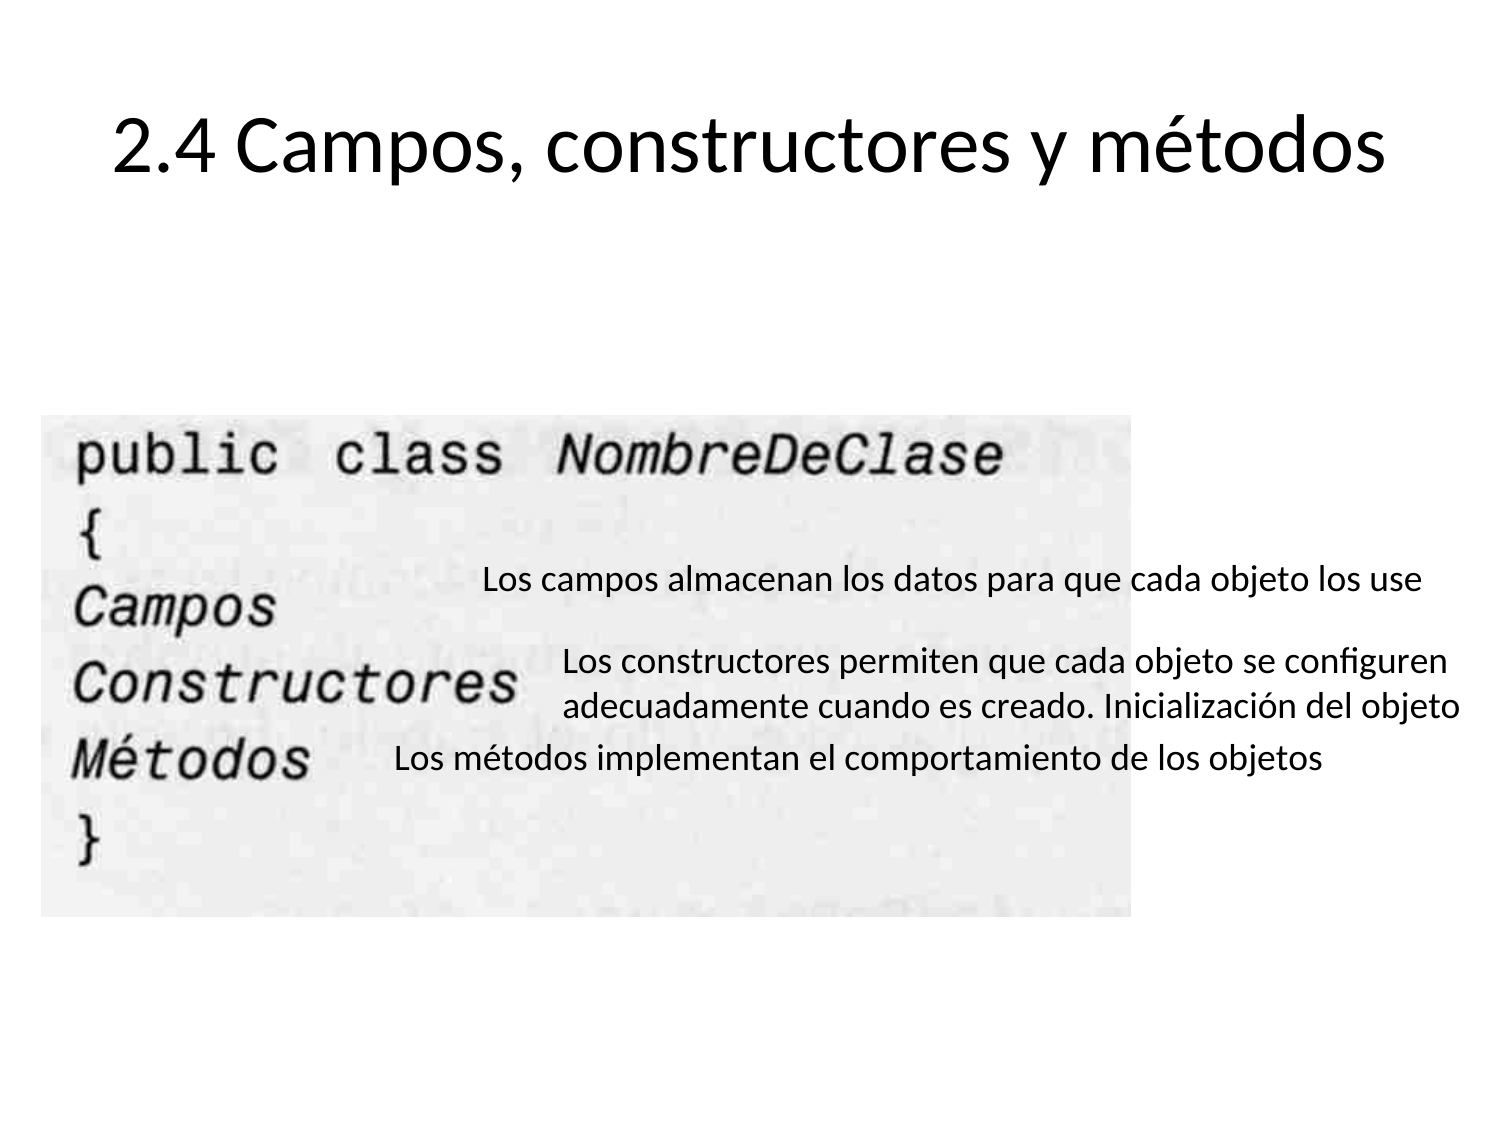

# 2.4 Campos, constructores y métodos
Los campos almacenan los datos para que cada objeto los use
Los constructores permiten que cada objeto se configuren adecuadamente cuando es creado. Inicialización del objeto
Los métodos implementan el comportamiento de los objetos